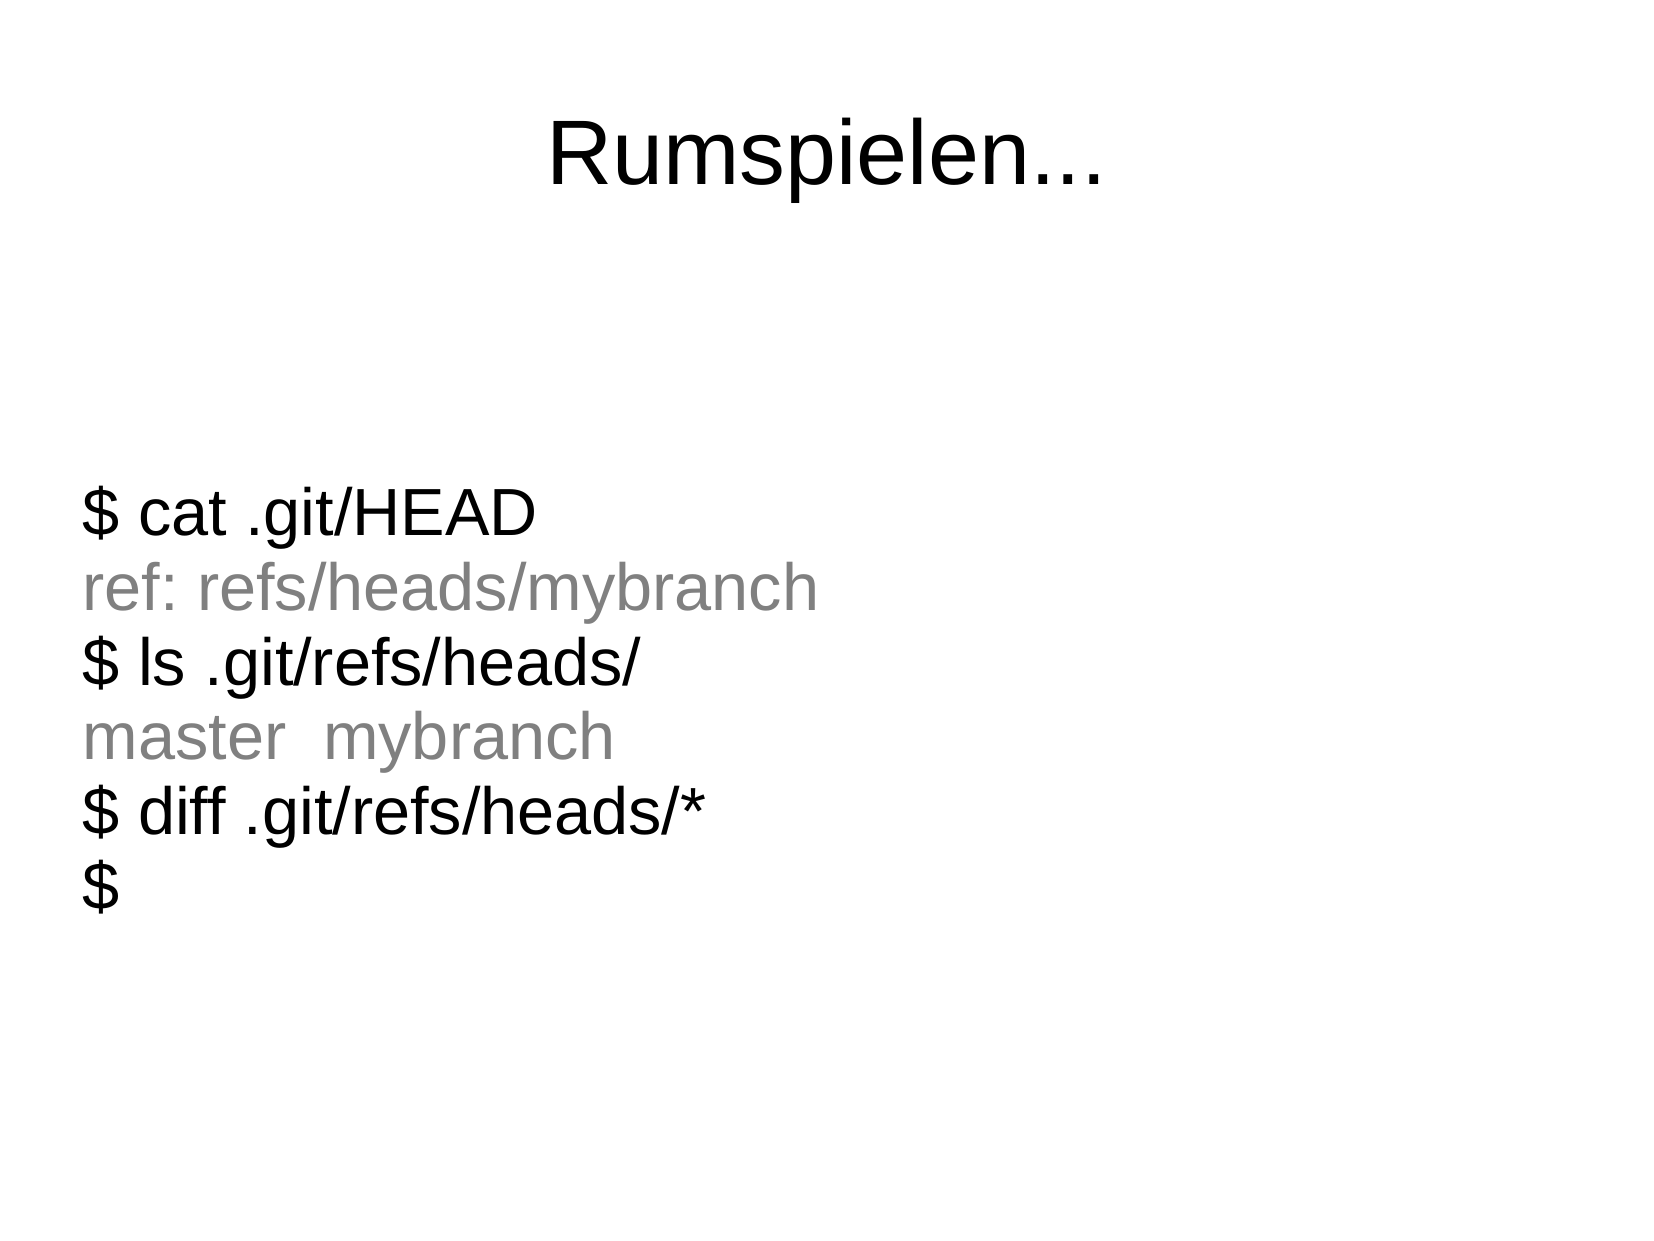

# Rumspielen...
$ cat .git/HEAD
ref: refs/heads/mybranch
$ ls .git/refs/heads/
master mybranch
$ diff .git/refs/heads/*
$